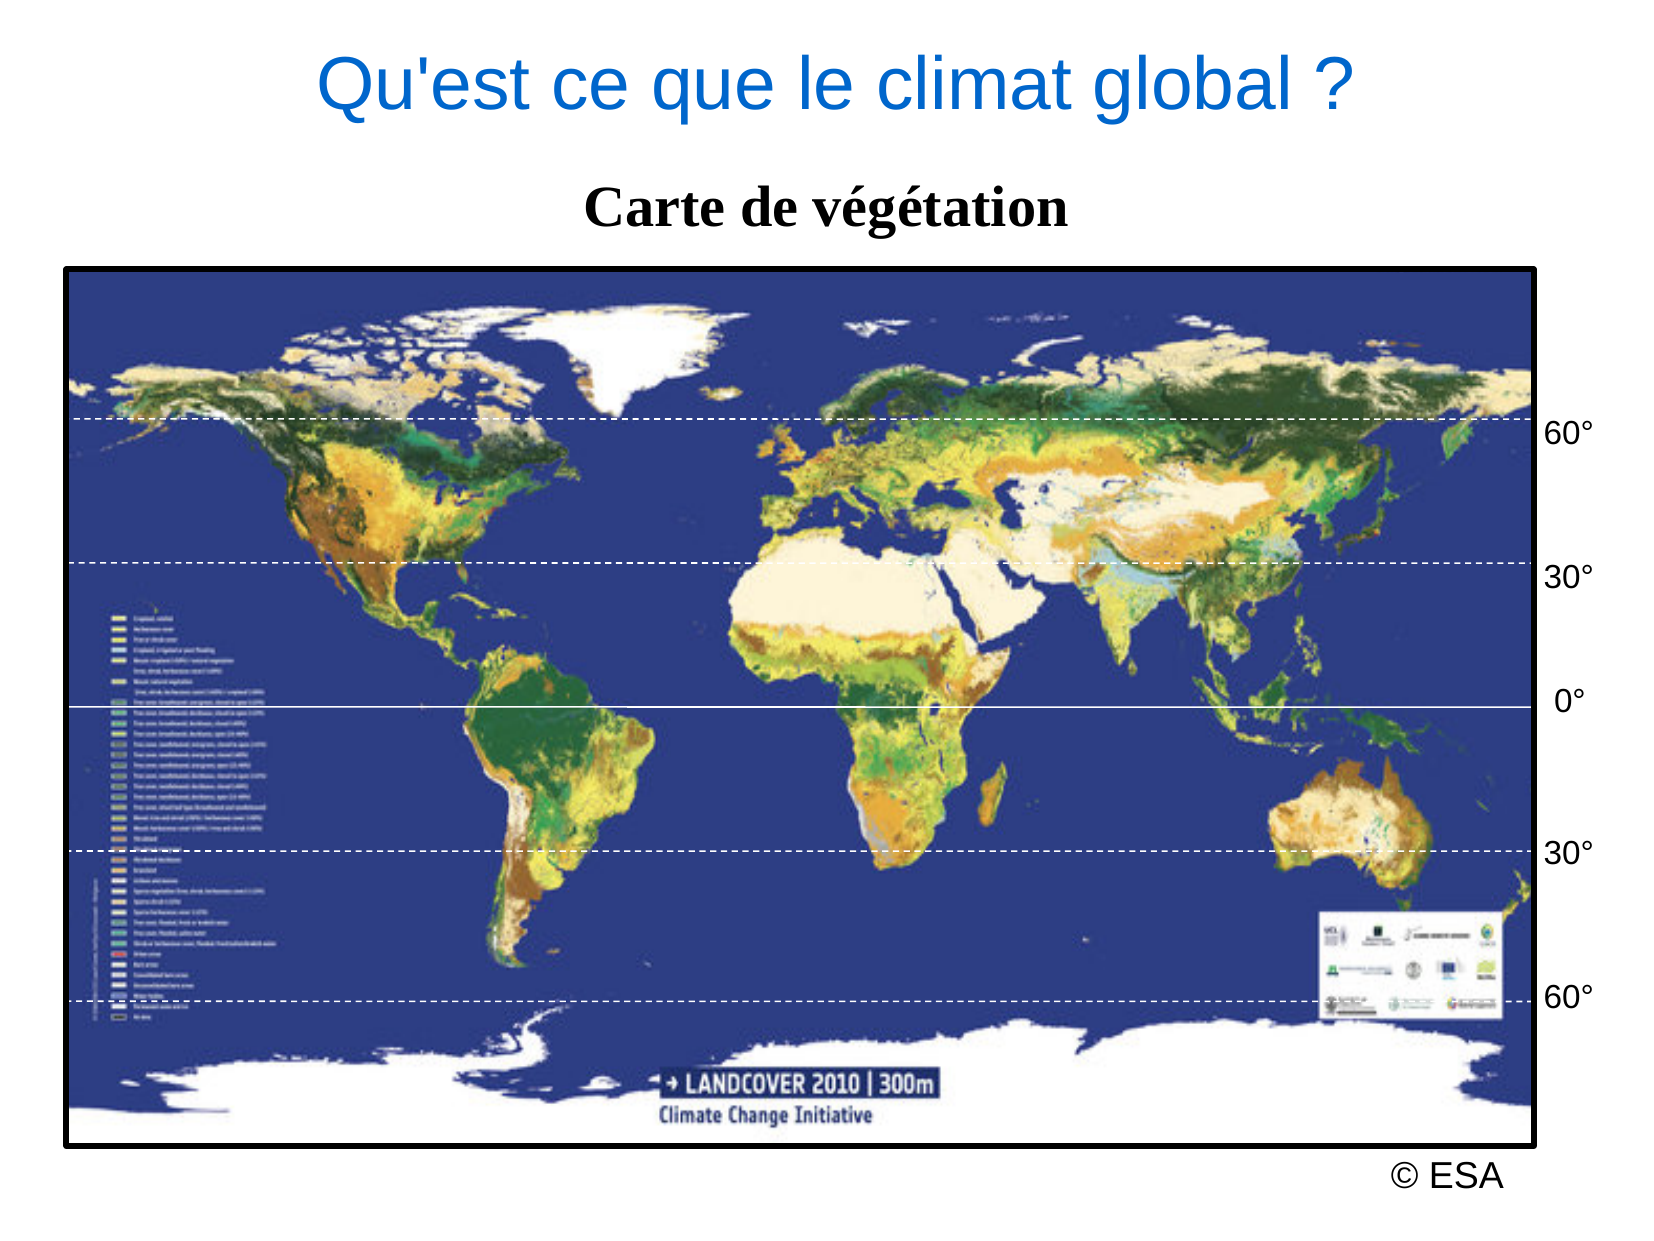

Qu'est ce que le climat global ?
Carte de végétation
60°
30°
0°
30°
60°
© ESA